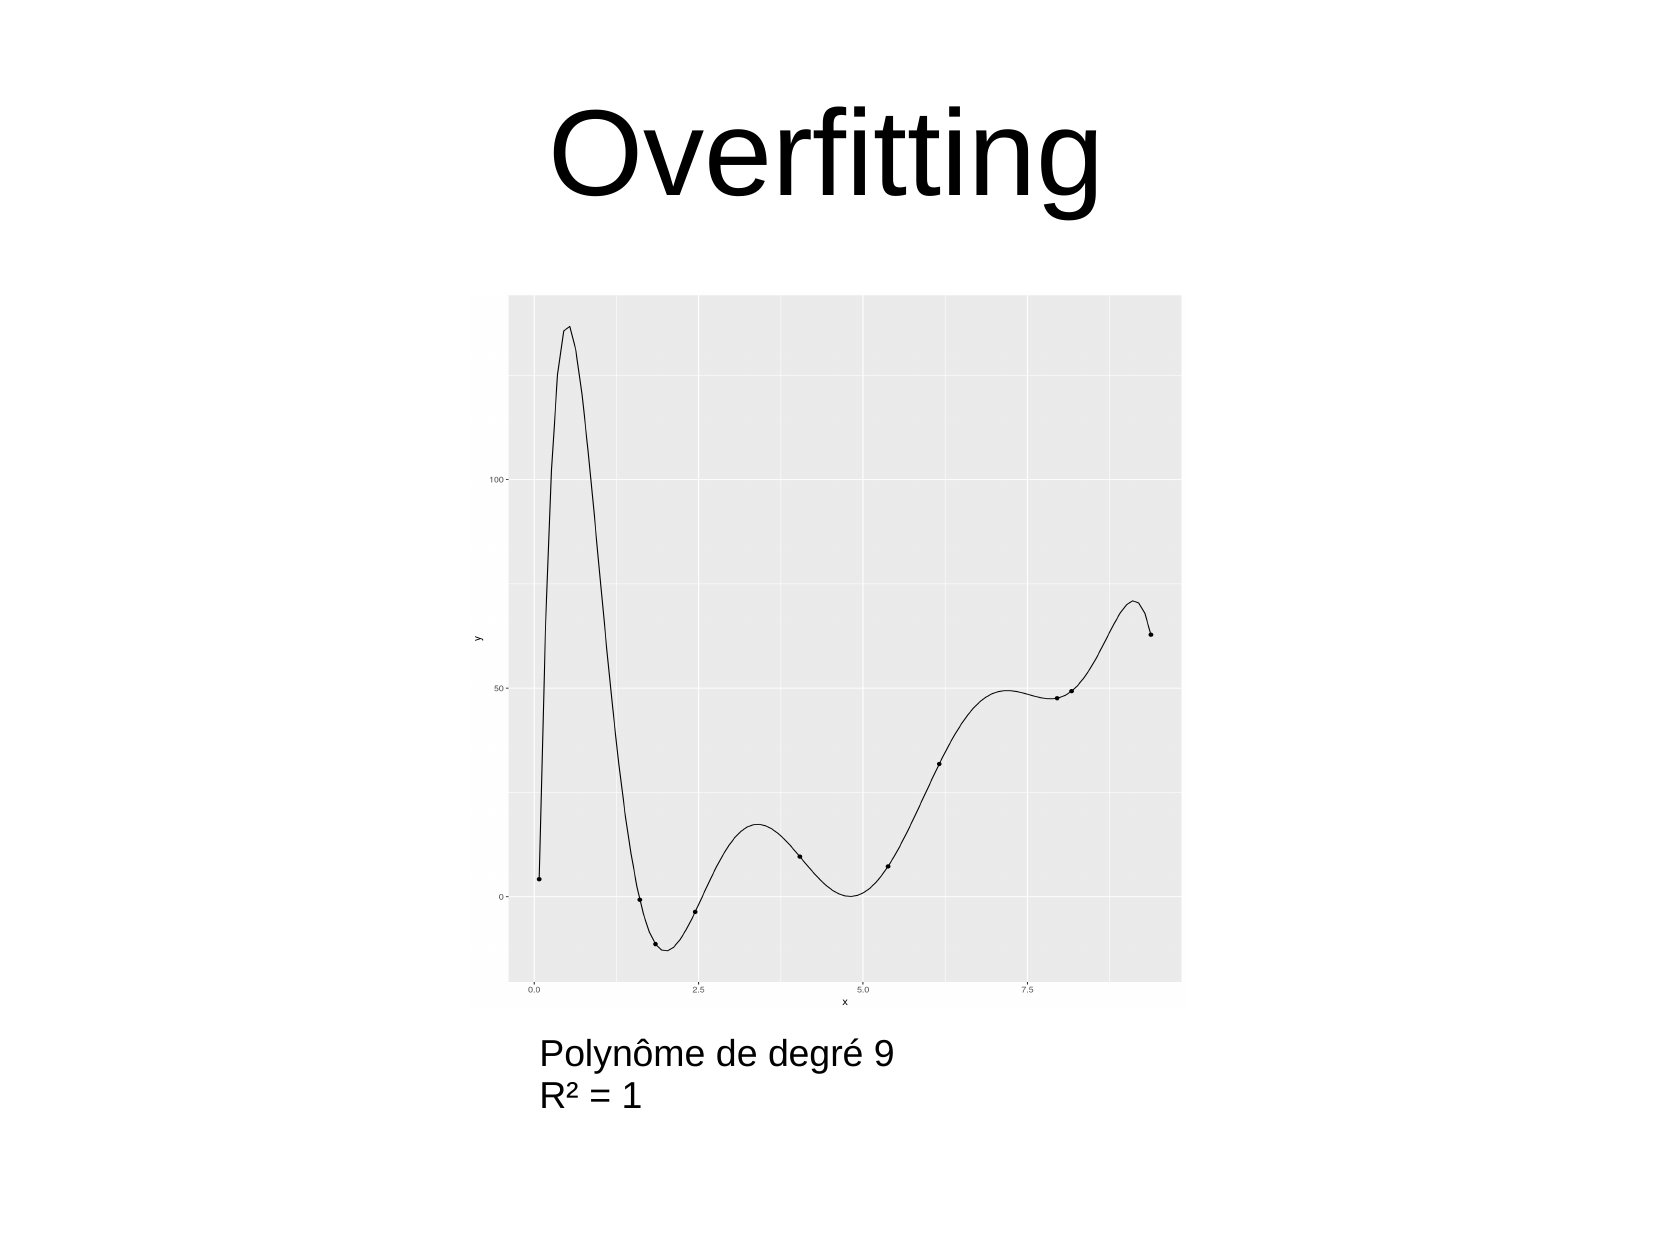

# Overfitting
Polynôme de degré 9
R² = 1